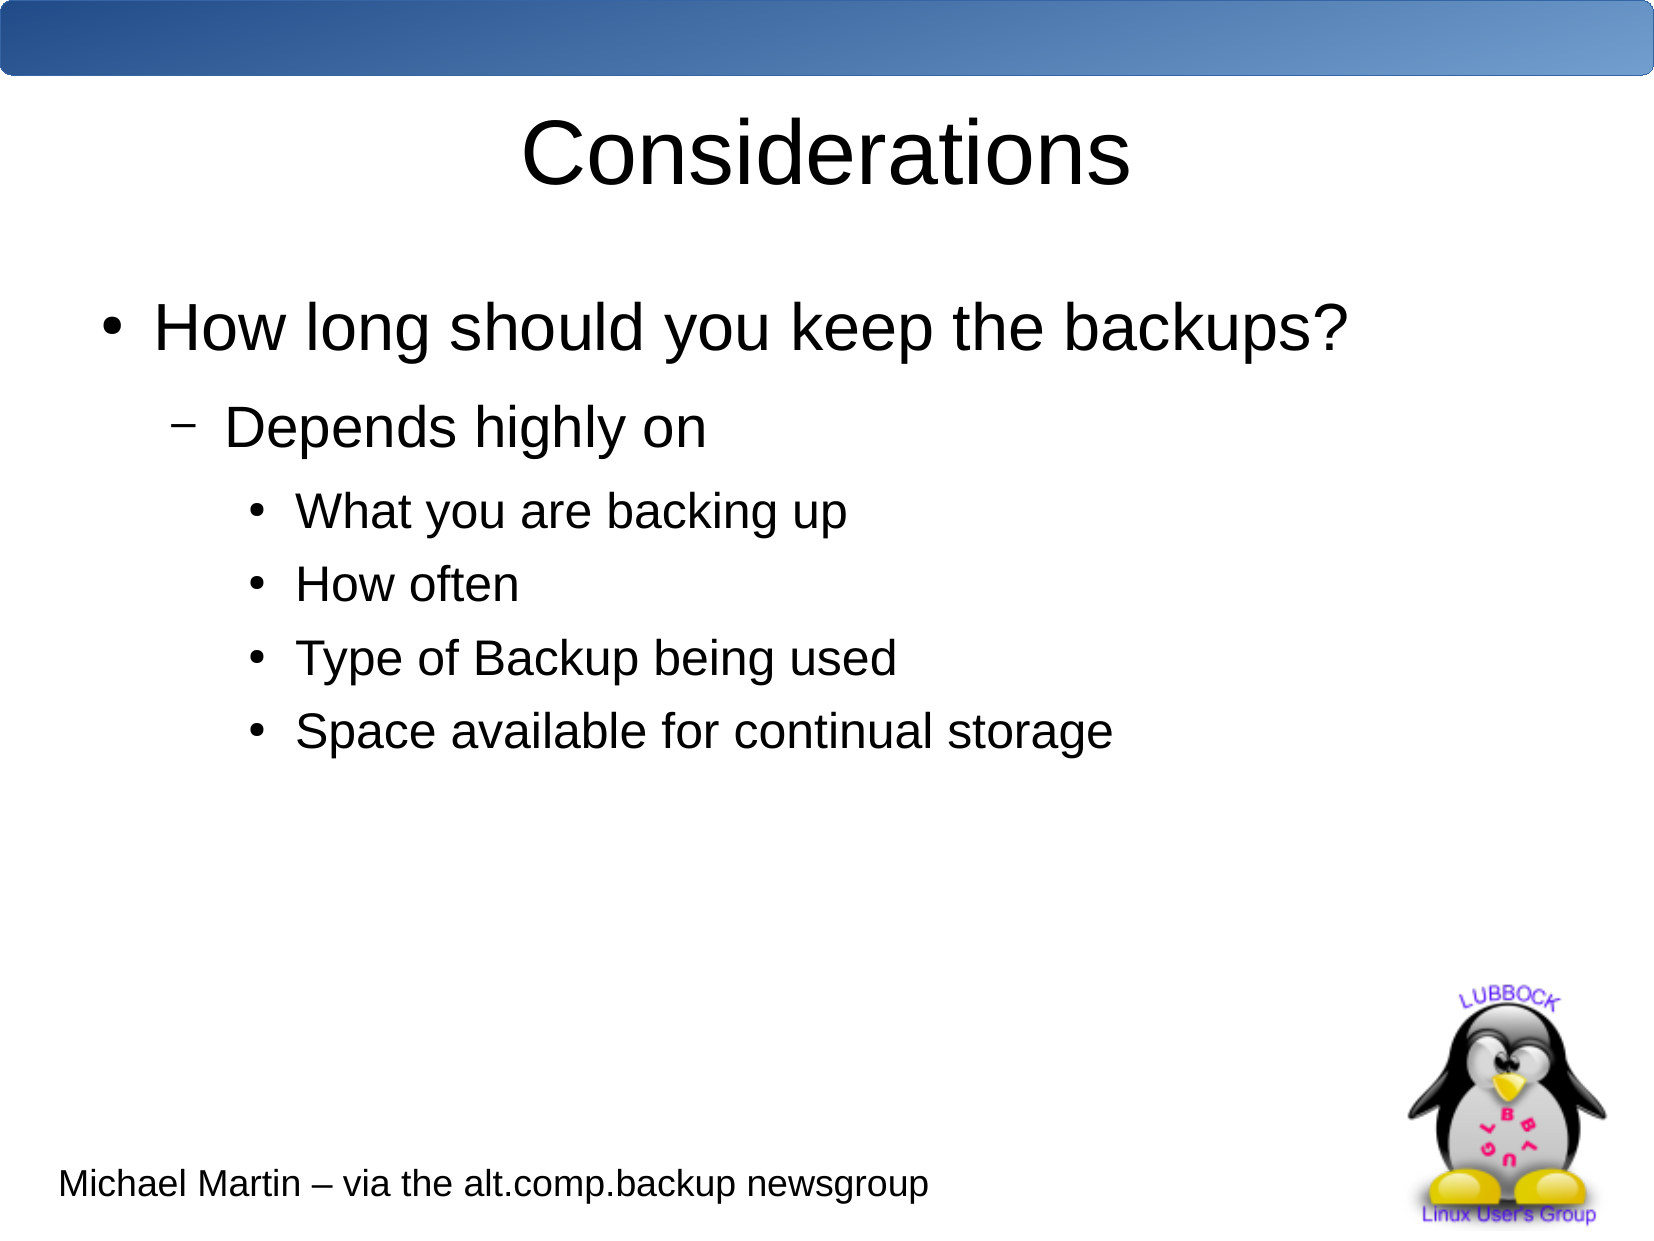

# Considerations
How long should you keep the backups?
Depends highly on
What you are backing up
How often
Type of Backup being used
Space available for continual storage
Michael Martin – via the alt.comp.backup newsgroup